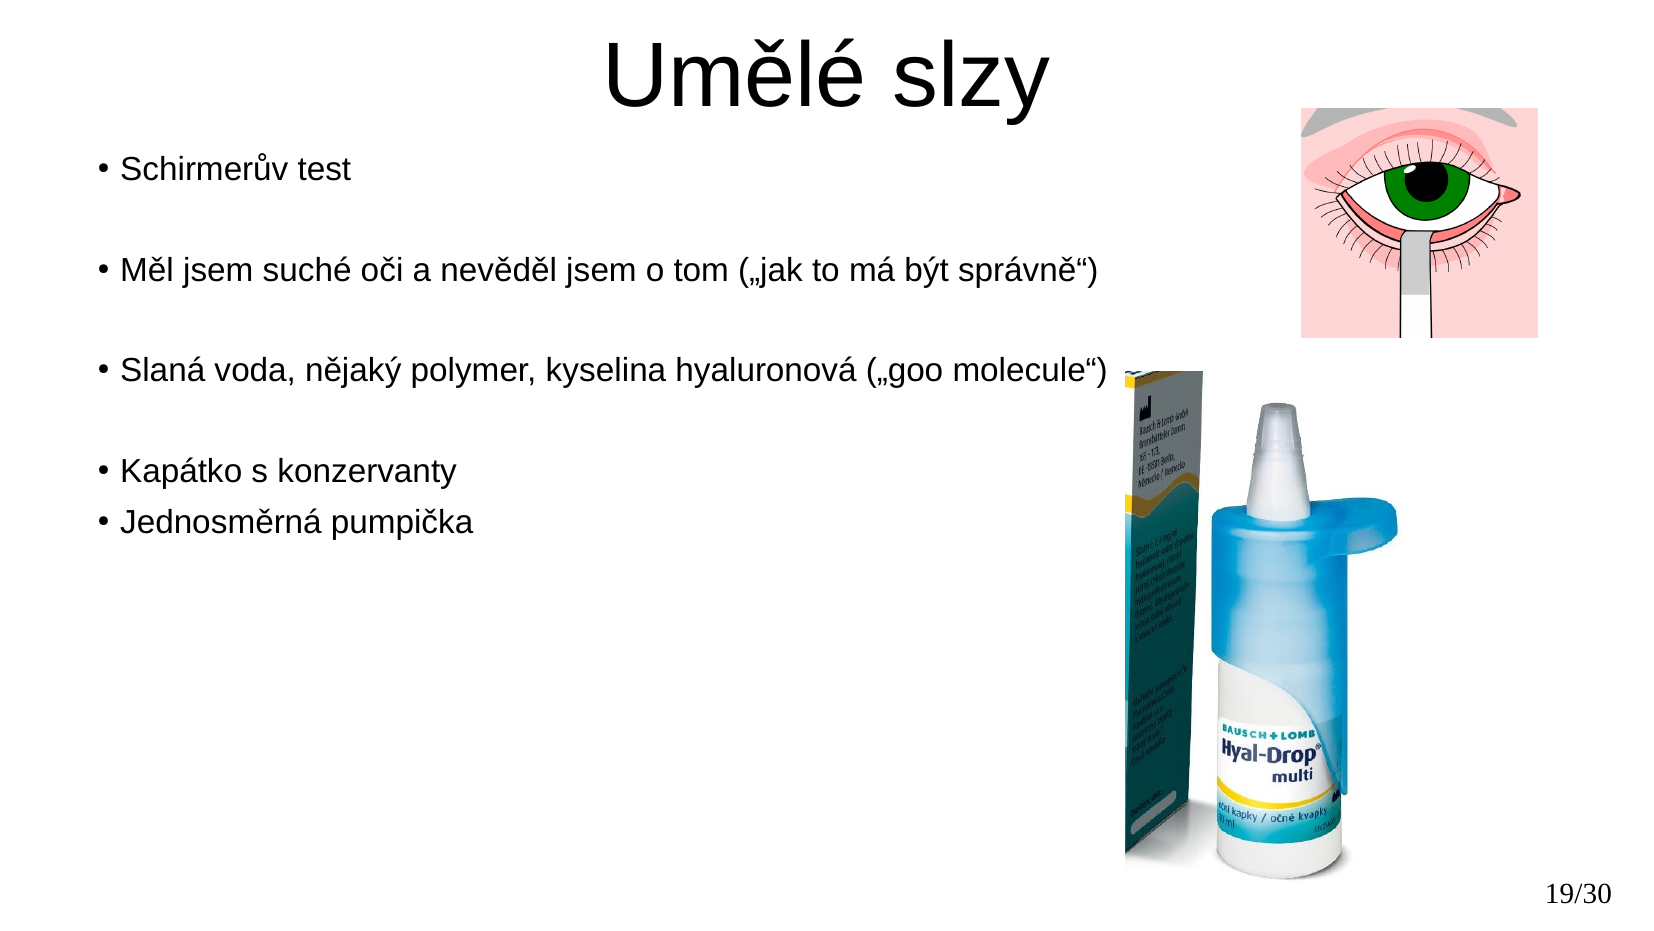

# Umělé slzy
Schirmerův test
Měl jsem suché oči a nevěděl jsem o tom („jak to má být správně“)
Slaná voda, nějaký polymer, kyselina hyaluronová („goo molecule“)
Kapátko s konzervanty
Jednosměrná pumpička
19